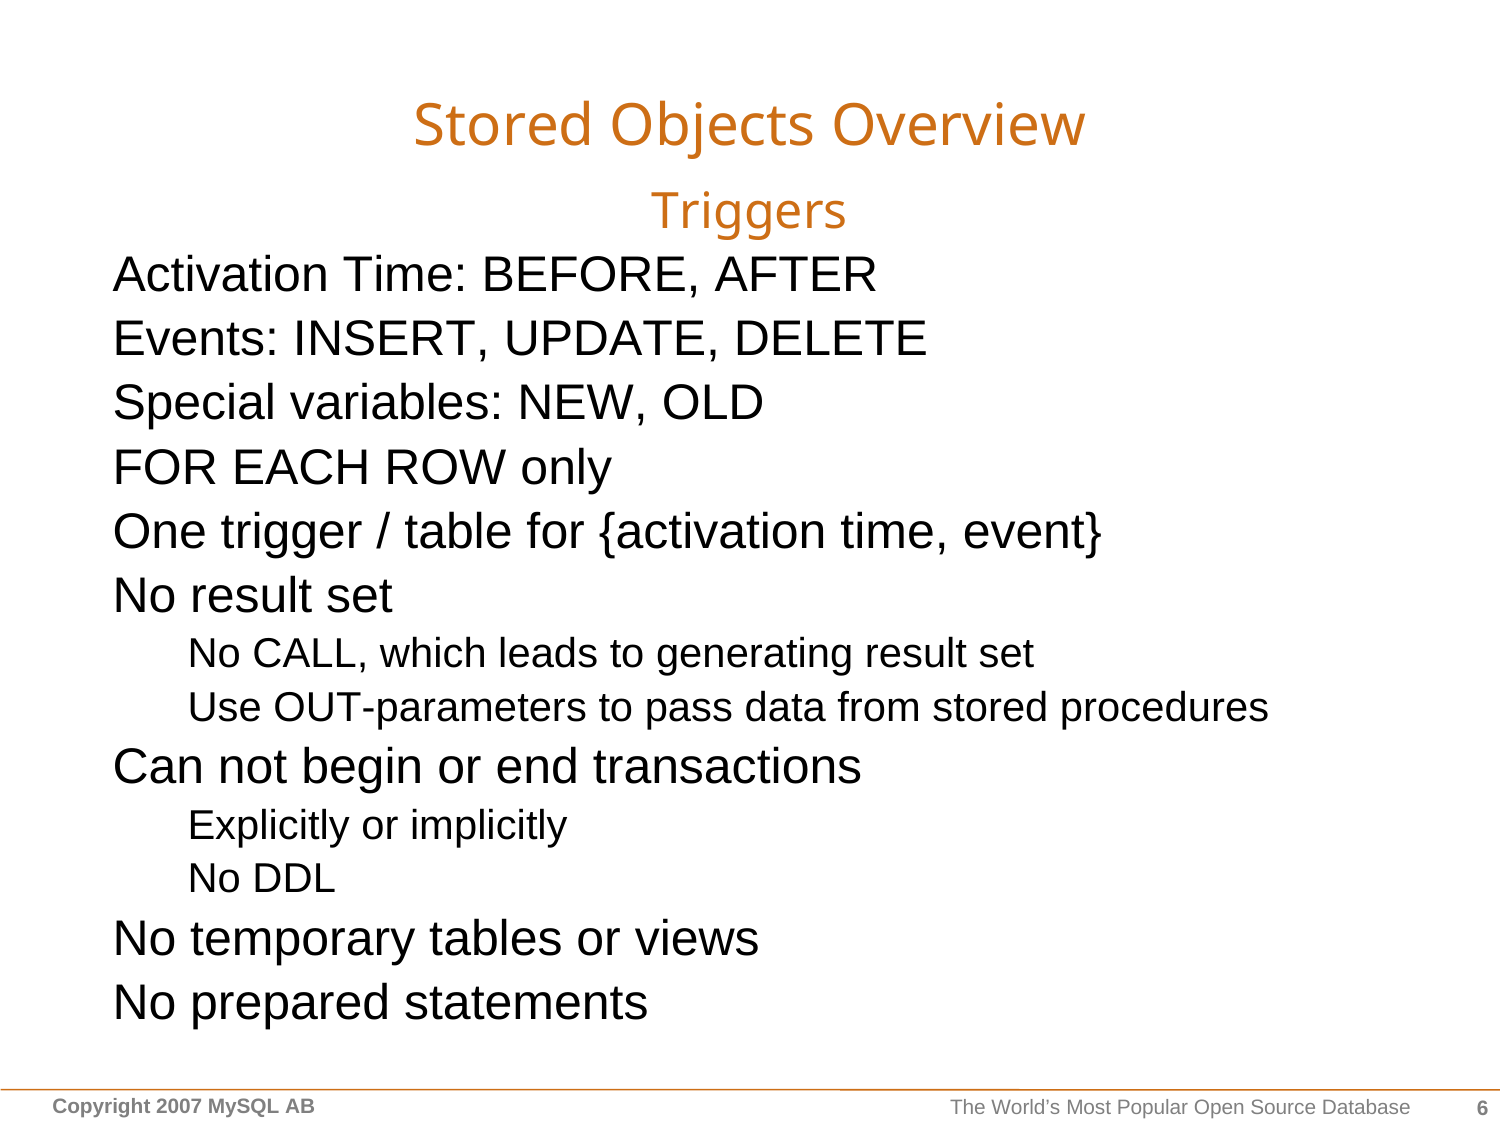

# Stored Objects Overview Triggers
Activation Time: BEFORE, AFTER
Events: INSERT, UPDATE, DELETE
Special variables: NEW, OLD
FOR EACH ROW only
One trigger / table for {activation time, event}
No result set
No CALL, which leads to generating result set
Use OUT-parameters to pass data from stored procedures
Can not begin or end transactions
Explicitly or implicitly
No DDL
No temporary tables or views
No prepared statements